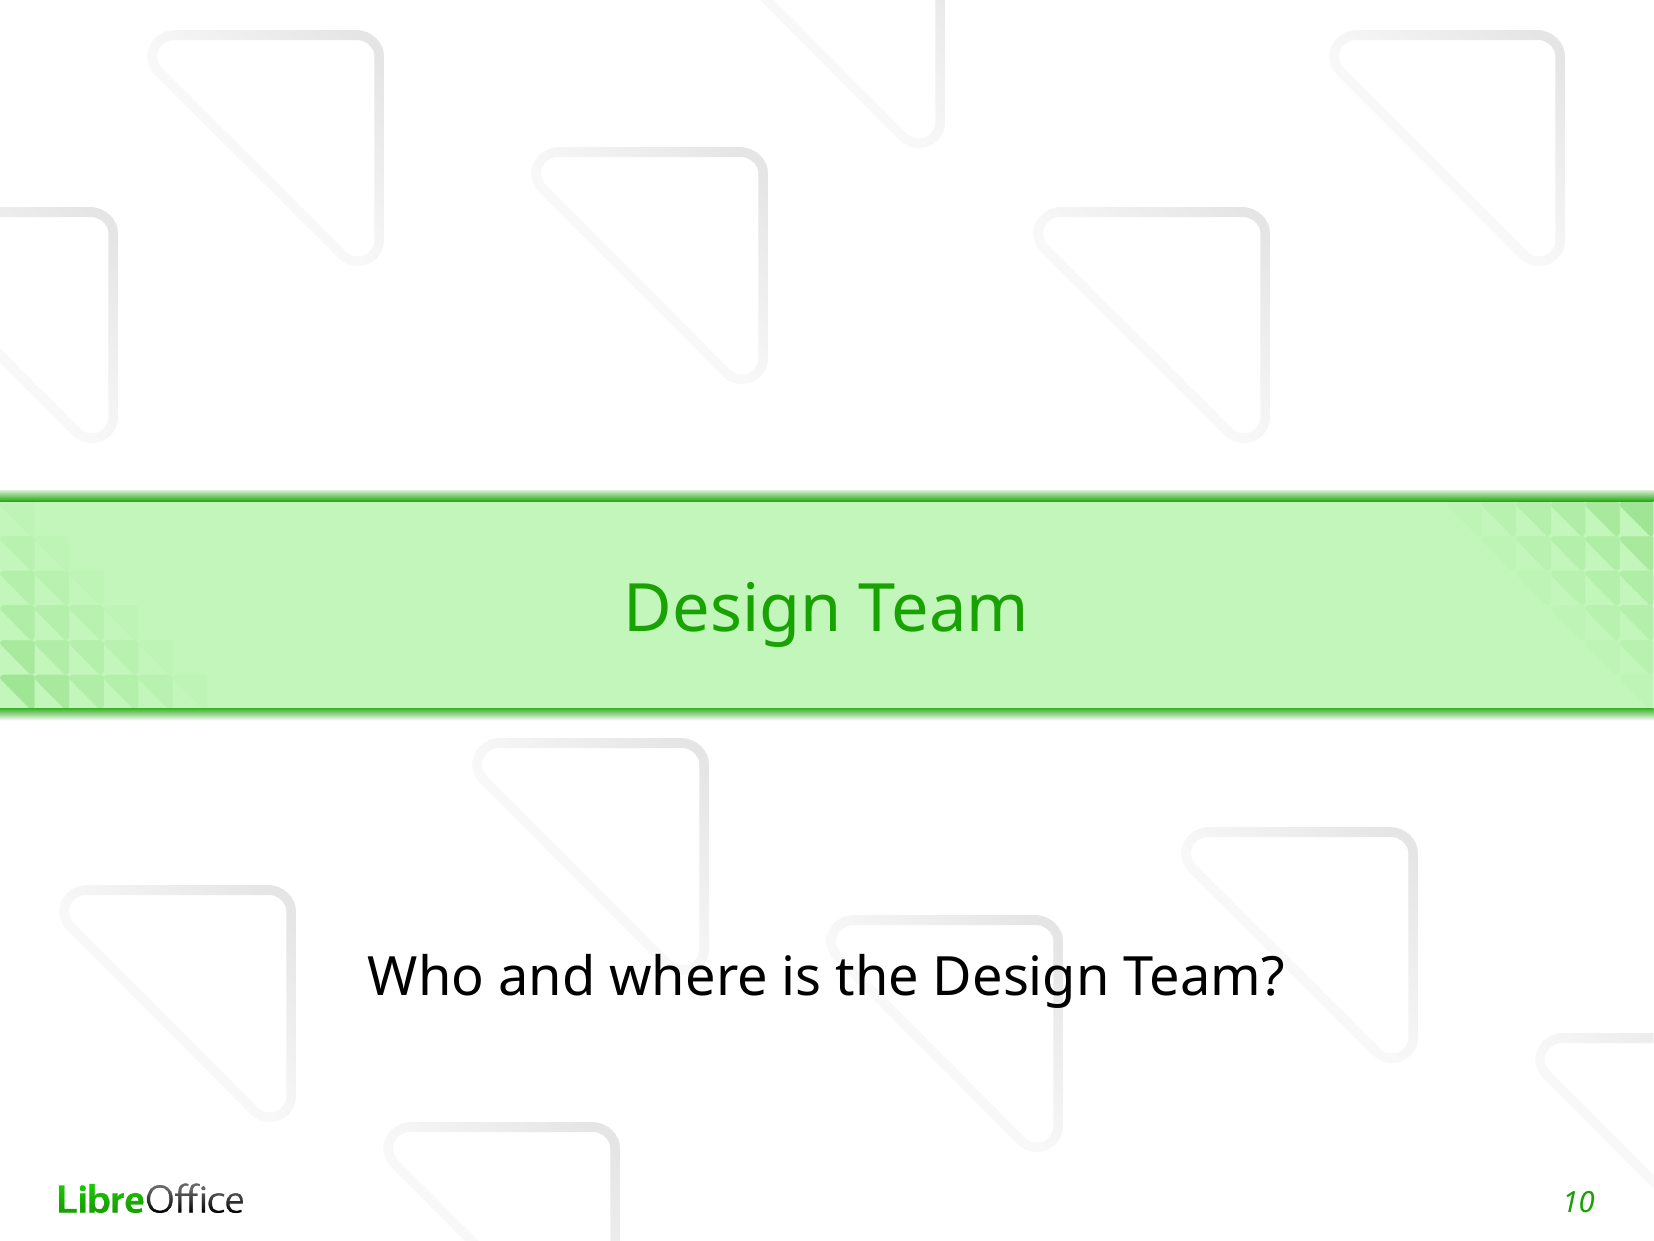

# Design Team
Who and where is the Design Team?
10